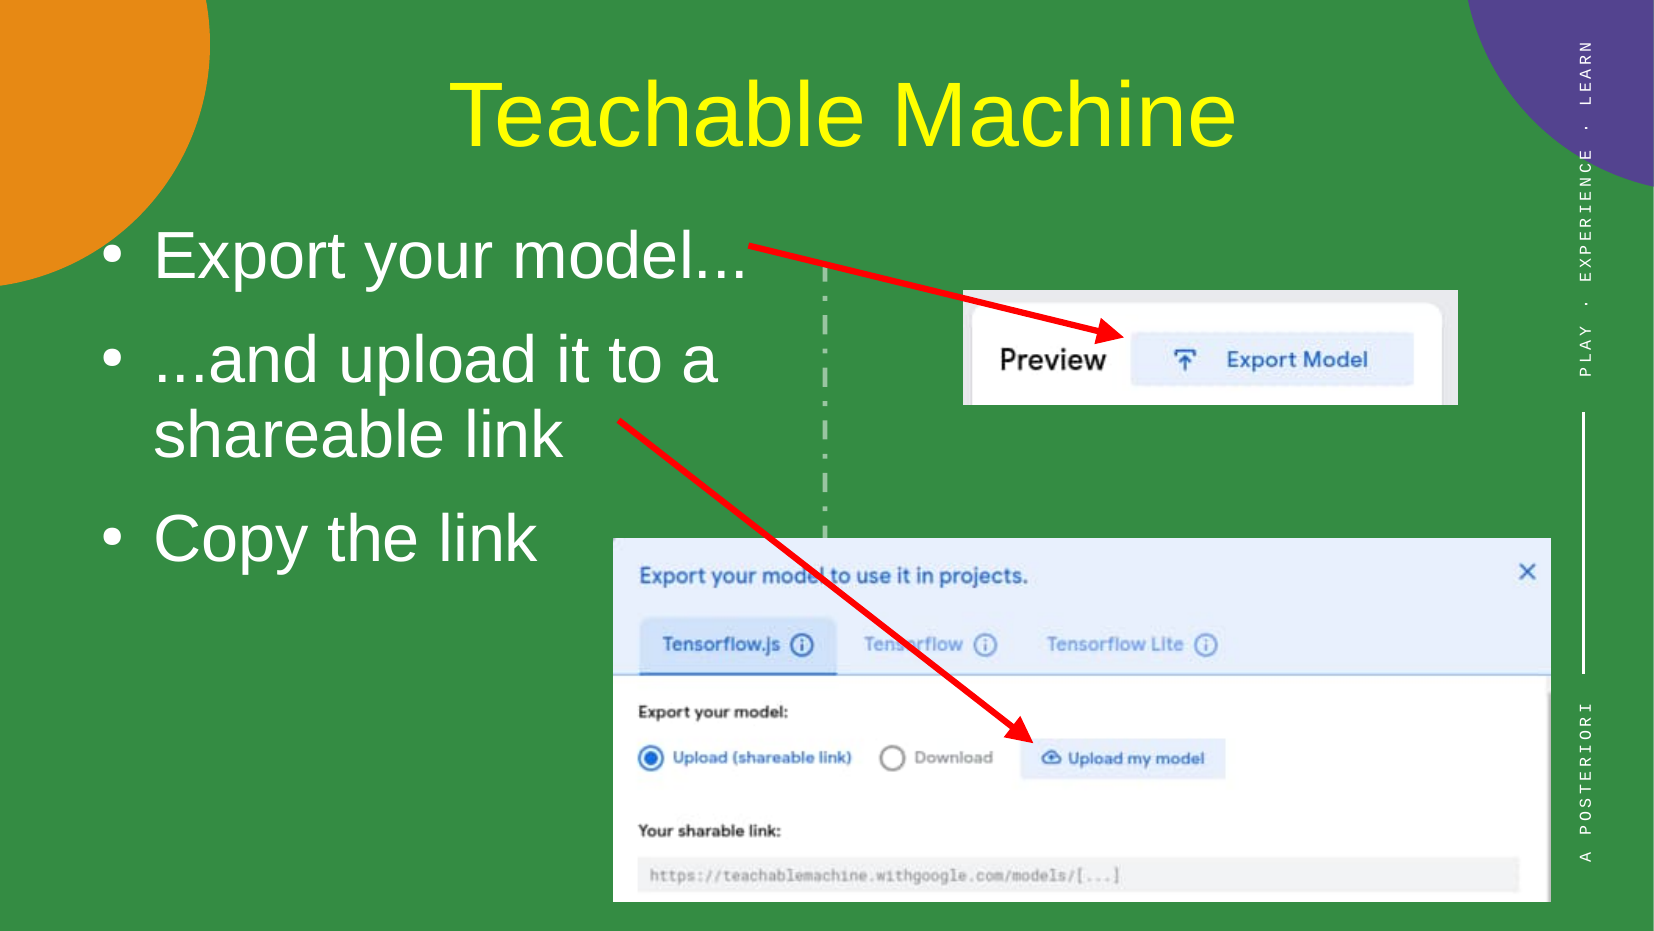

# Teachable Machine
Export your model...
...and upload it to a shareable link
Copy the link